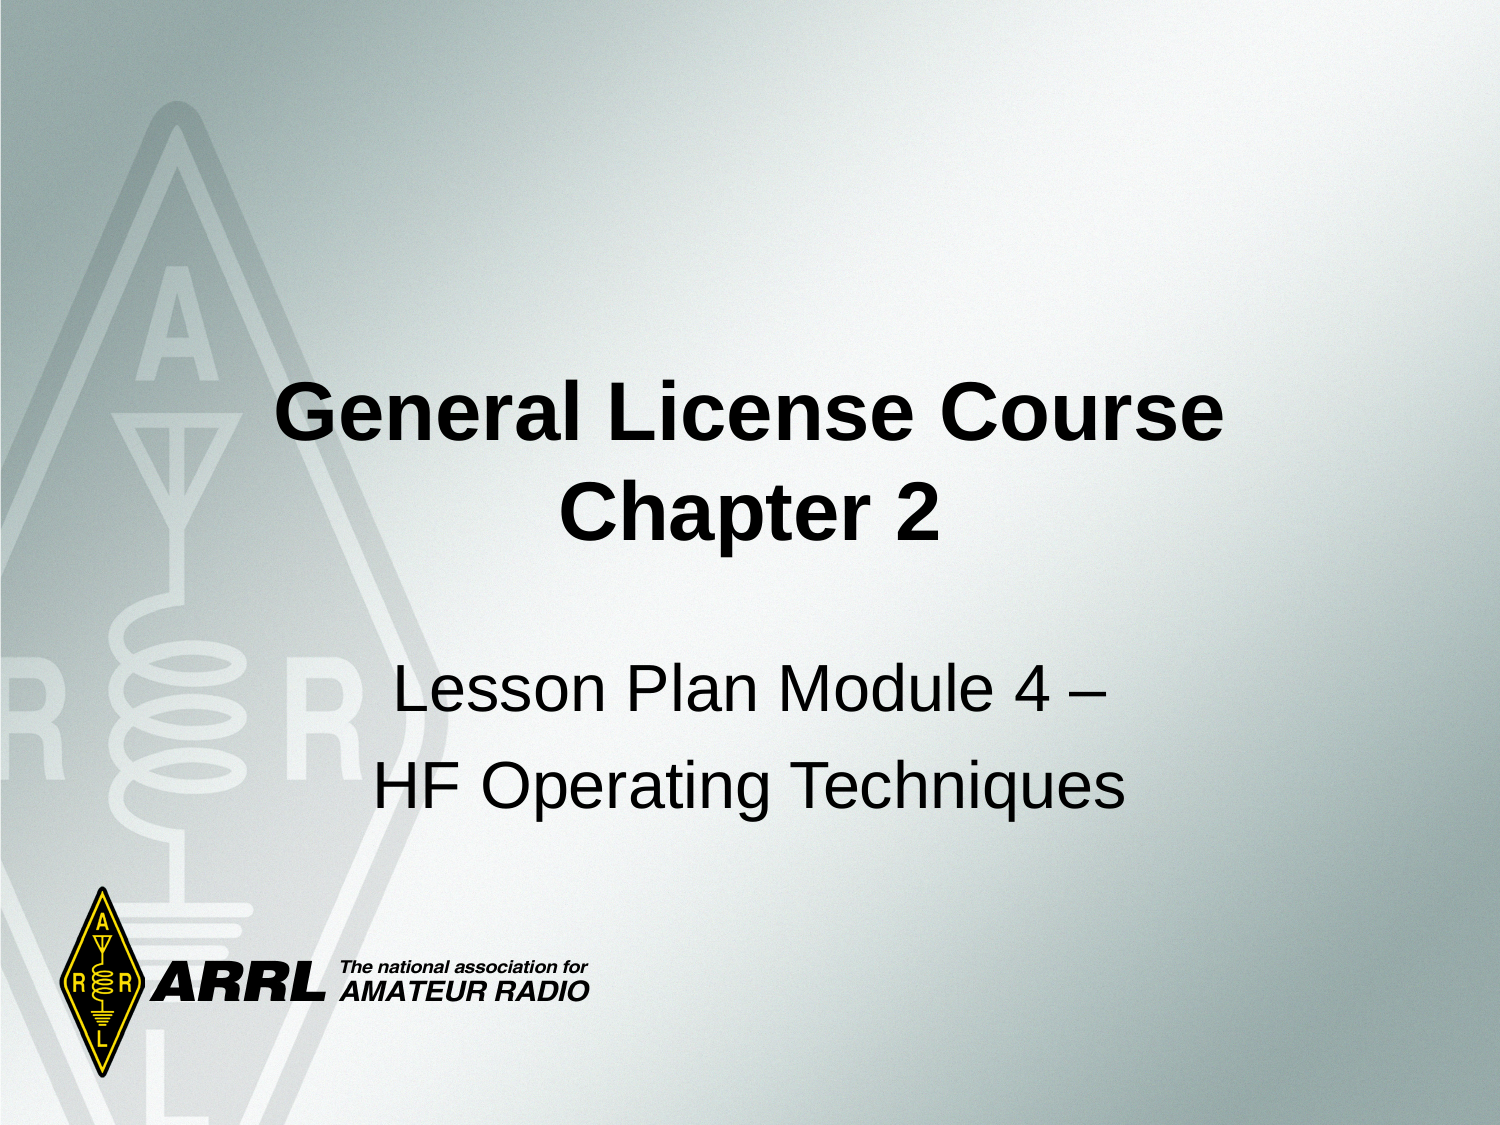

# General License Course Chapter 2
Lesson Plan Module 4 –
HF Operating Techniques